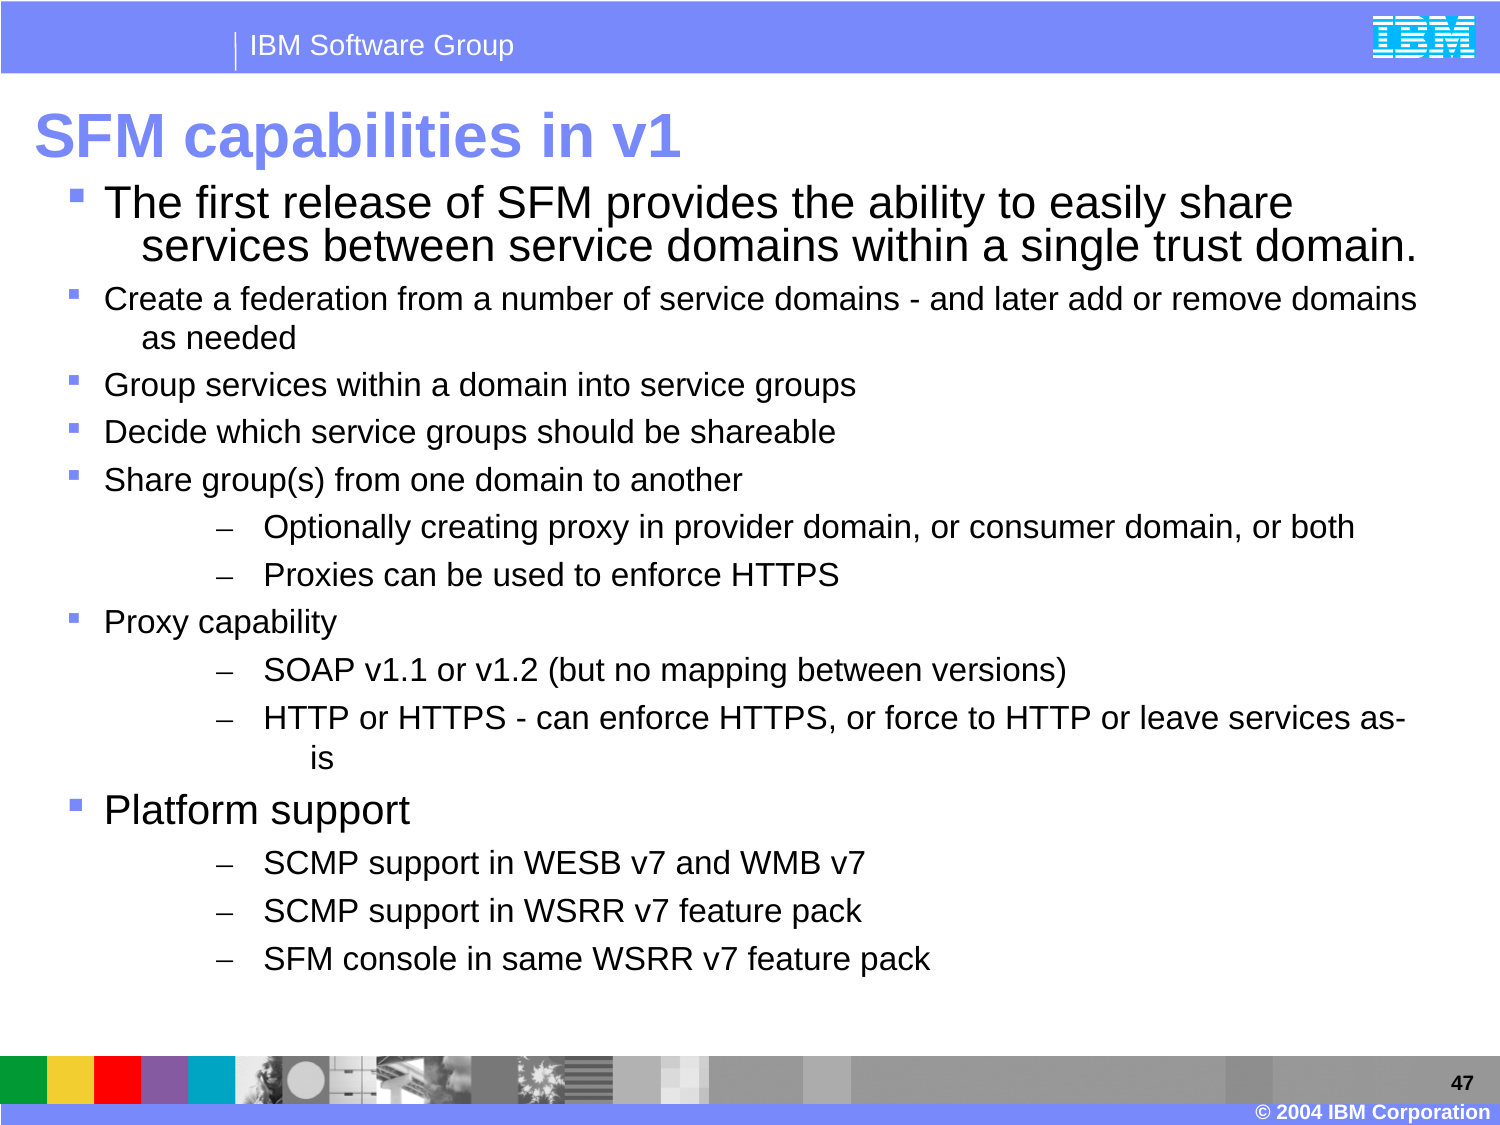

# SFM capabilities in v1
The first release of SFM provides the ability to easily share services between service domains within a single trust domain.
Create a federation from a number of service domains - and later add or remove domains as needed
Group services within a domain into service groups
Decide which service groups should be shareable
Share group(s) from one domain to another
Optionally creating proxy in provider domain, or consumer domain, or both
Proxies can be used to enforce HTTPS
Proxy capability
SOAP v1.1 or v1.2 (but no mapping between versions)
HTTP or HTTPS - can enforce HTTPS, or force to HTTP or leave services as-is
Platform support
SCMP support in WESB v7 and WMB v7
SCMP support in WSRR v7 feature pack
SFM console in same WSRR v7 feature pack
47